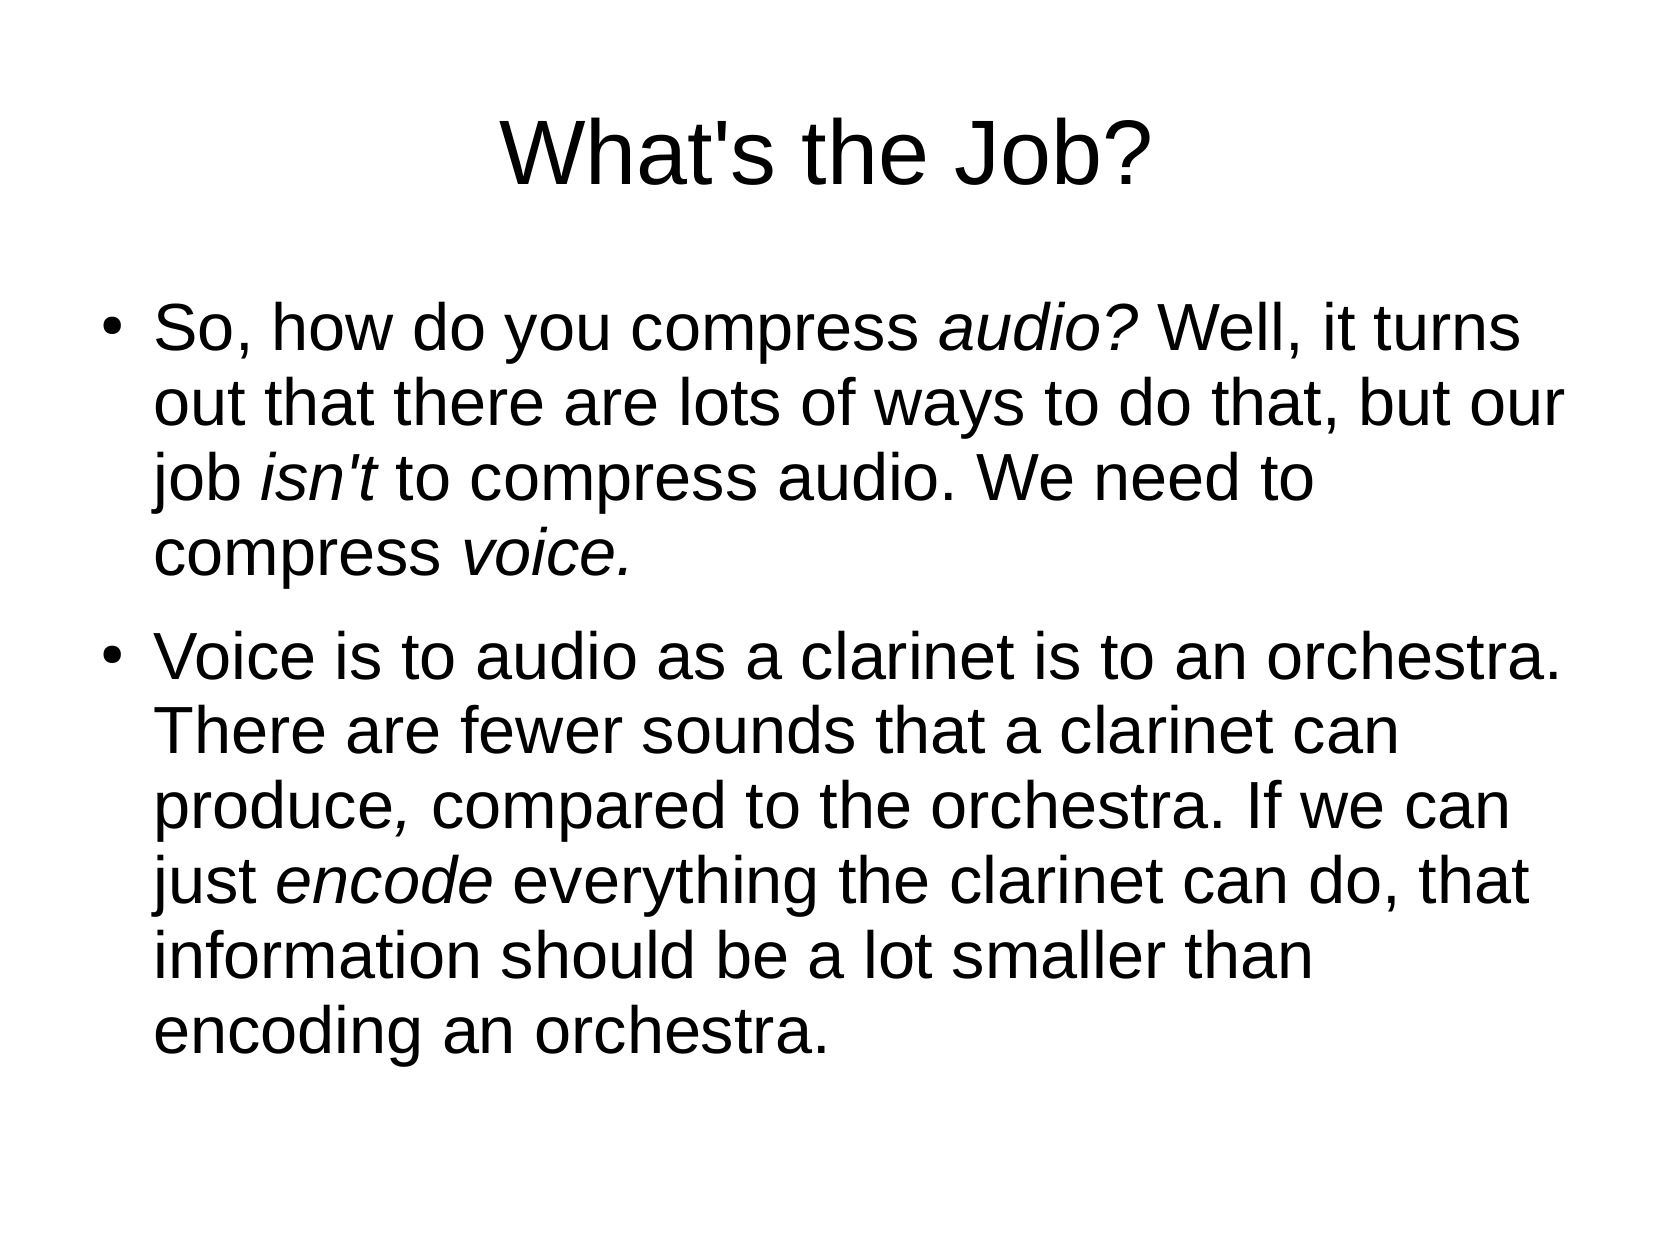

# What's the Job?
So, how do you compress audio? Well, it turns out that there are lots of ways to do that, but our job isn't to compress audio. We need to compress voice.
Voice is to audio as a clarinet is to an orchestra. There are fewer sounds that a clarinet can produce, compared to the orchestra. If we can just encode everything the clarinet can do, that information should be a lot smaller than encoding an orchestra.